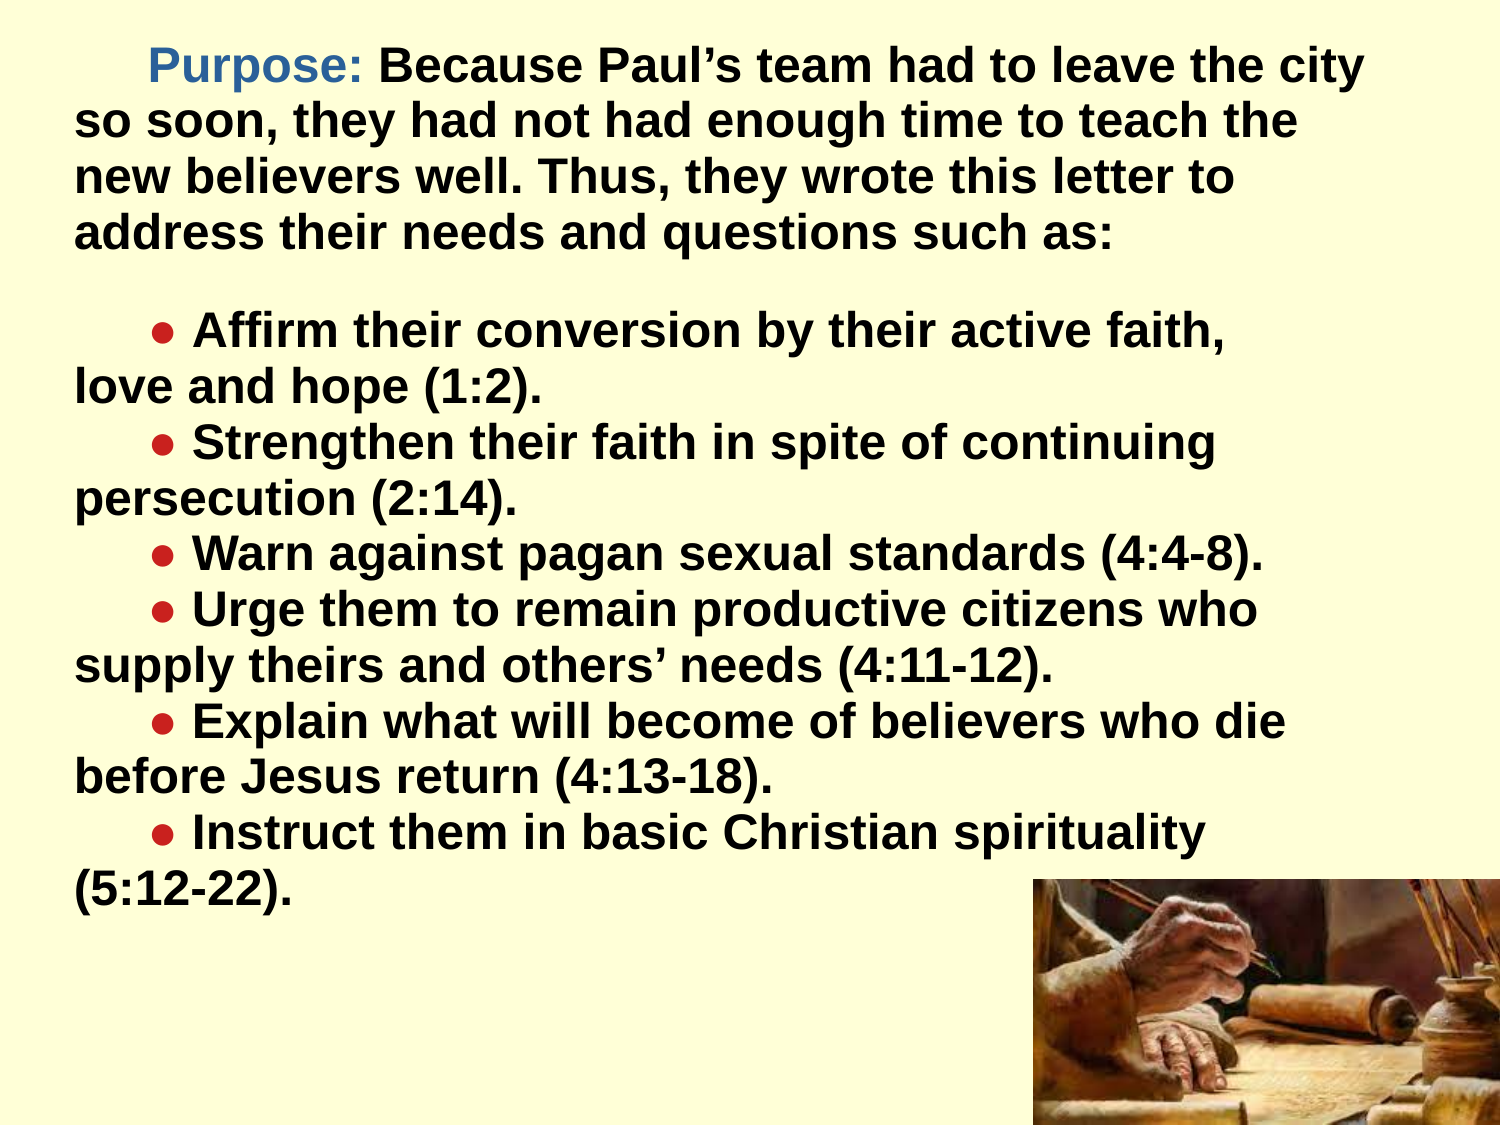

Purpose: Because Paul’s team had to leave the city so soon, they had not had enough time to teach the new believers well. Thus, they wrote this letter to address their needs and questions such as:
	● Affirm their conversion by their active faith,
love and hope (1:2).
	● Strengthen their faith in spite of continuing persecution (2:14).
	● Warn against pagan sexual standards (4:4-8).
	● Urge them to remain productive citizens who supply theirs and others’ needs (4:11-12).
	● Explain what will become of believers who die before Jesus return (4:13-18).
	● Instruct them in basic Christian spirituality (5:12-22).